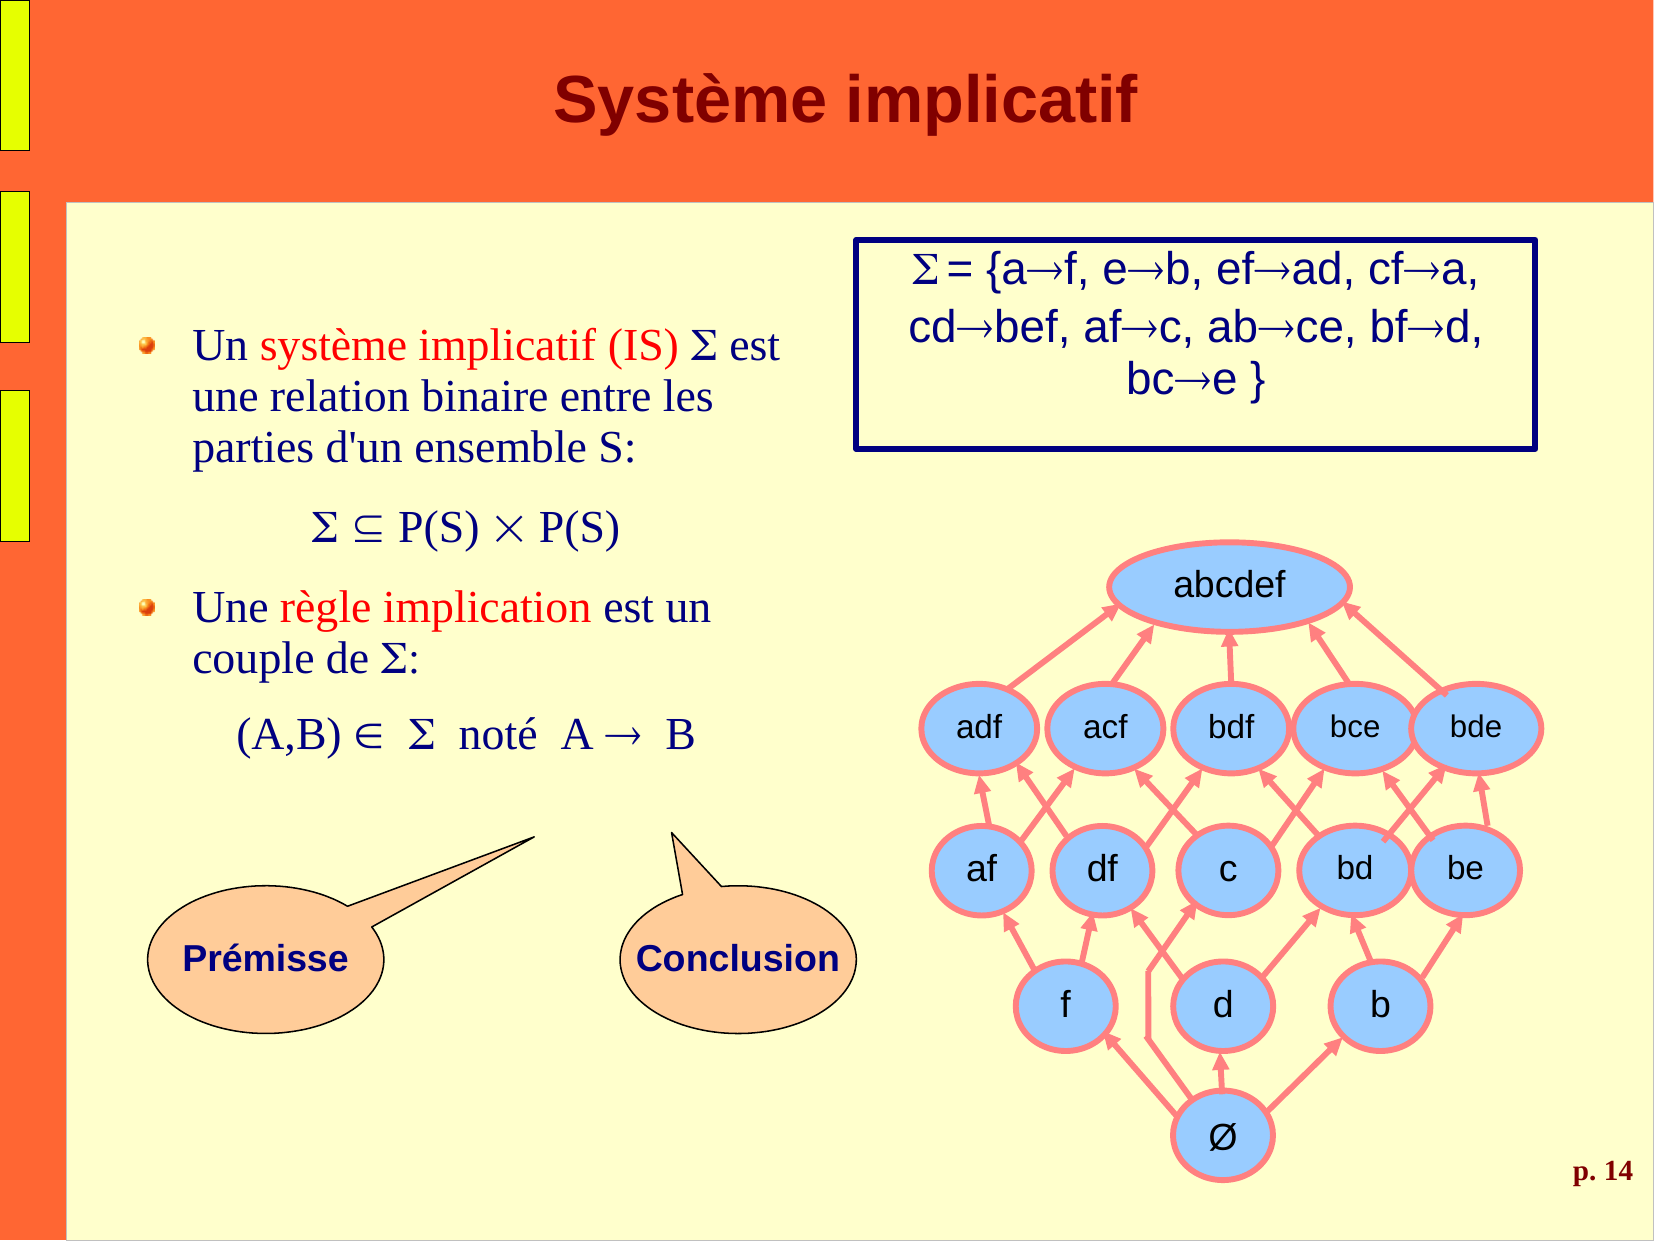

# Système implicatif
Un système implicatif (IS)  est une relation binaire entre les parties d'un ensemble S:
  P(S)  P(S)
Une règle implication est un couple de 
(A,B)  noté A  B
 = {af, eb, efad, cfa, cdbef, afc, abce, bfd, bce }
abcdef
adf
acf
bdf
bce
bde
c
bd
be
af
df
f
d
b
Ø
Prémisse
Conclusion